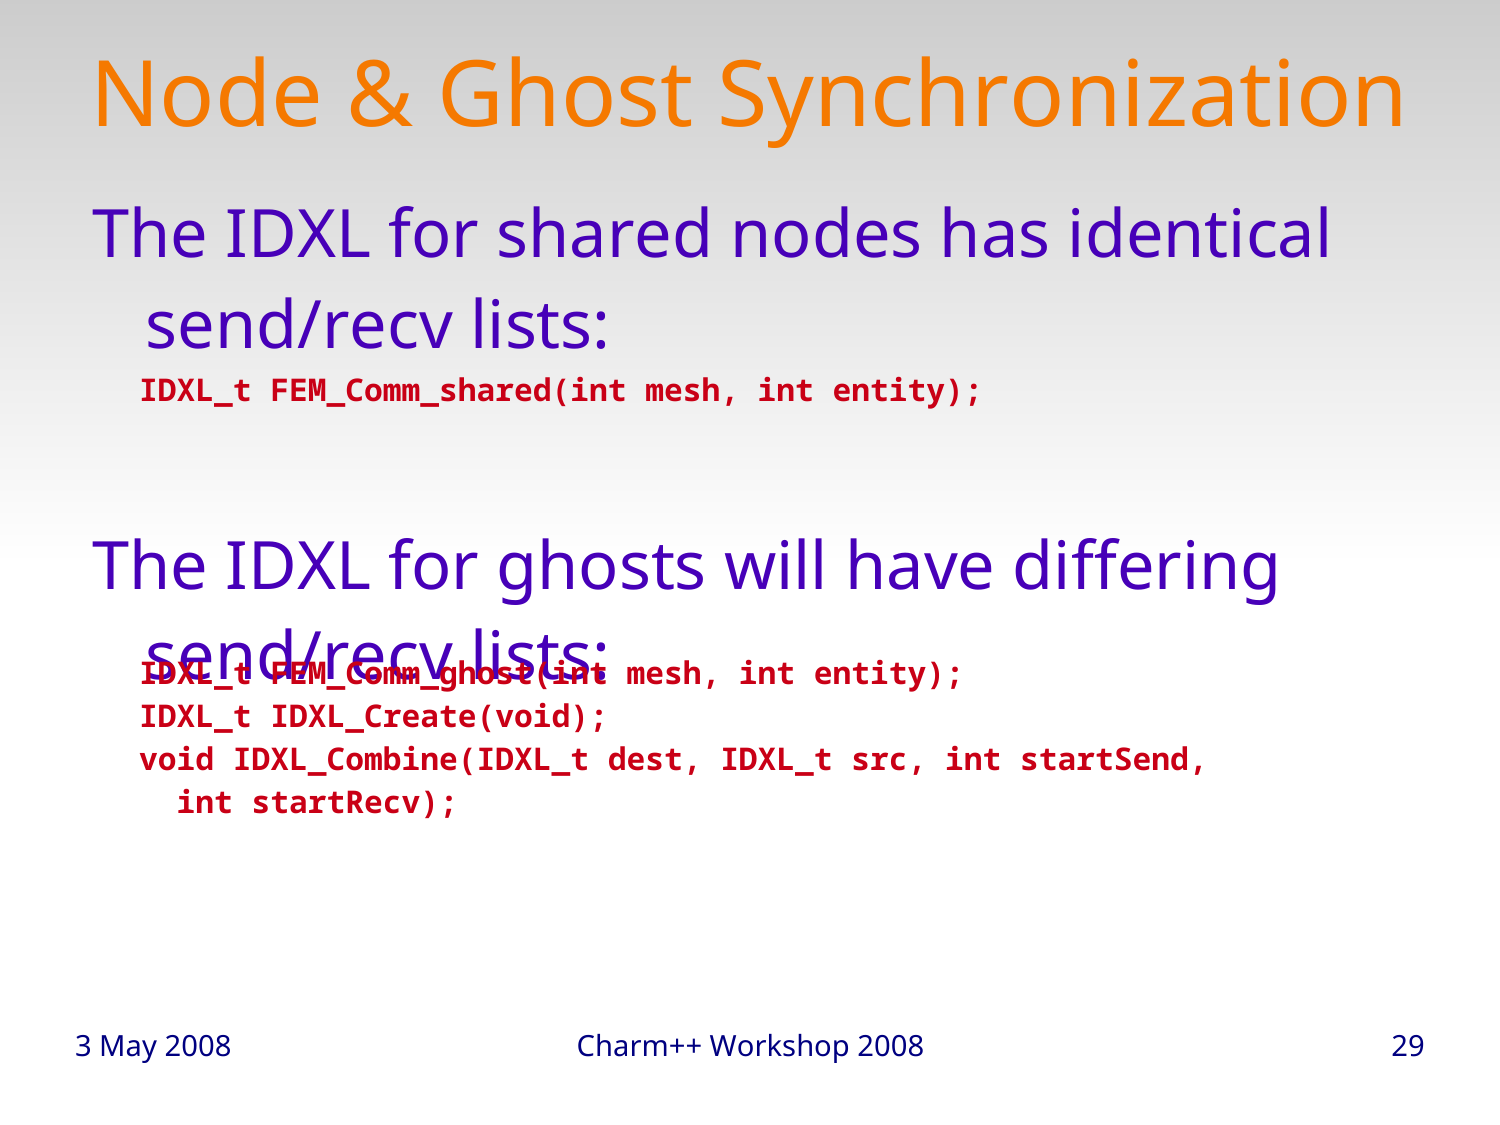

# Node & Ghost Synchronization
The IDXL for shared nodes has identical send/recv lists:
The IDXL for ghosts will have differing send/recv lists:
IDXL_t FEM_Comm_shared(int mesh, int entity);
IDXL_t FEM_Comm_ghost(int mesh, int entity);
IDXL_t IDXL_Create(void);
void IDXL_Combine(IDXL_t dest, IDXL_t src, int startSend,
 int startRecv);
3 May 2008
Charm++ Workshop 2008
29